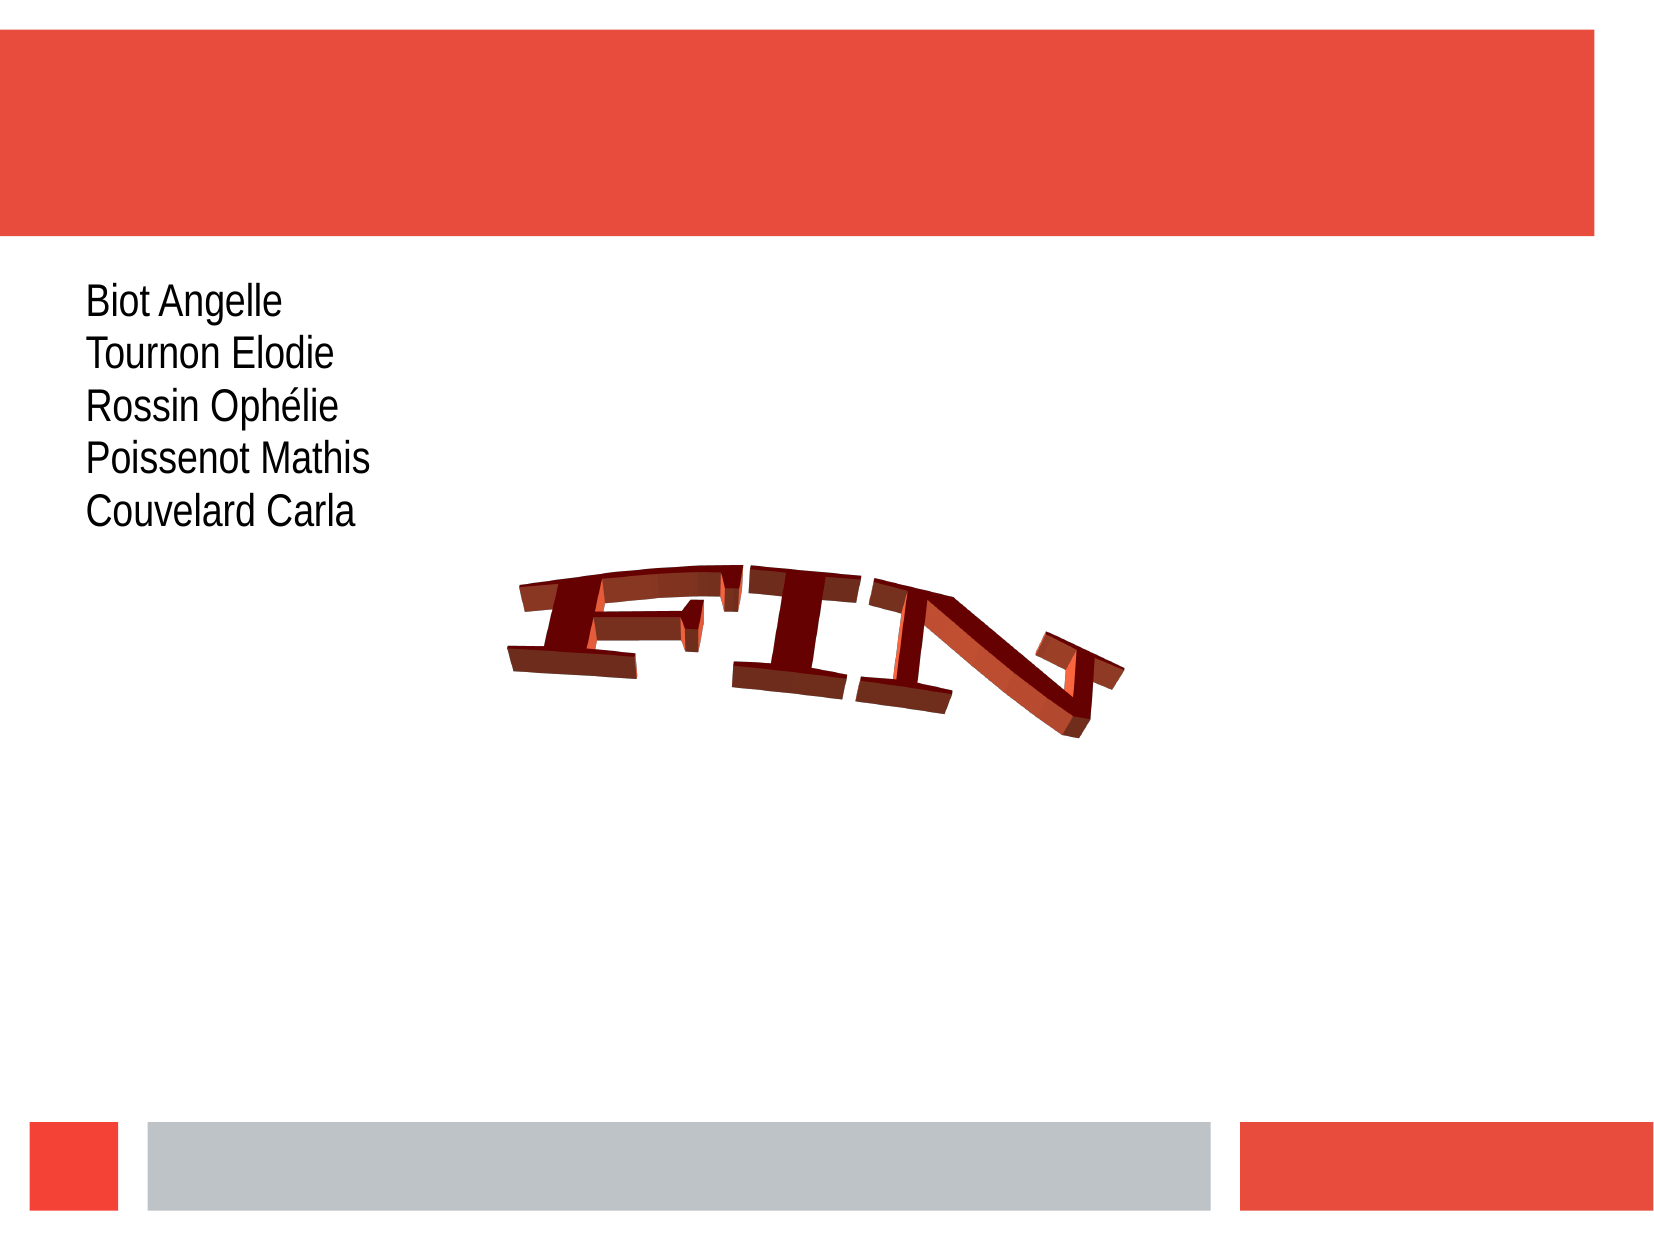

Biot Angelle
Tournon Elodie
Rossin Ophélie
Poissenot Mathis
Couvelard Carla
FIN